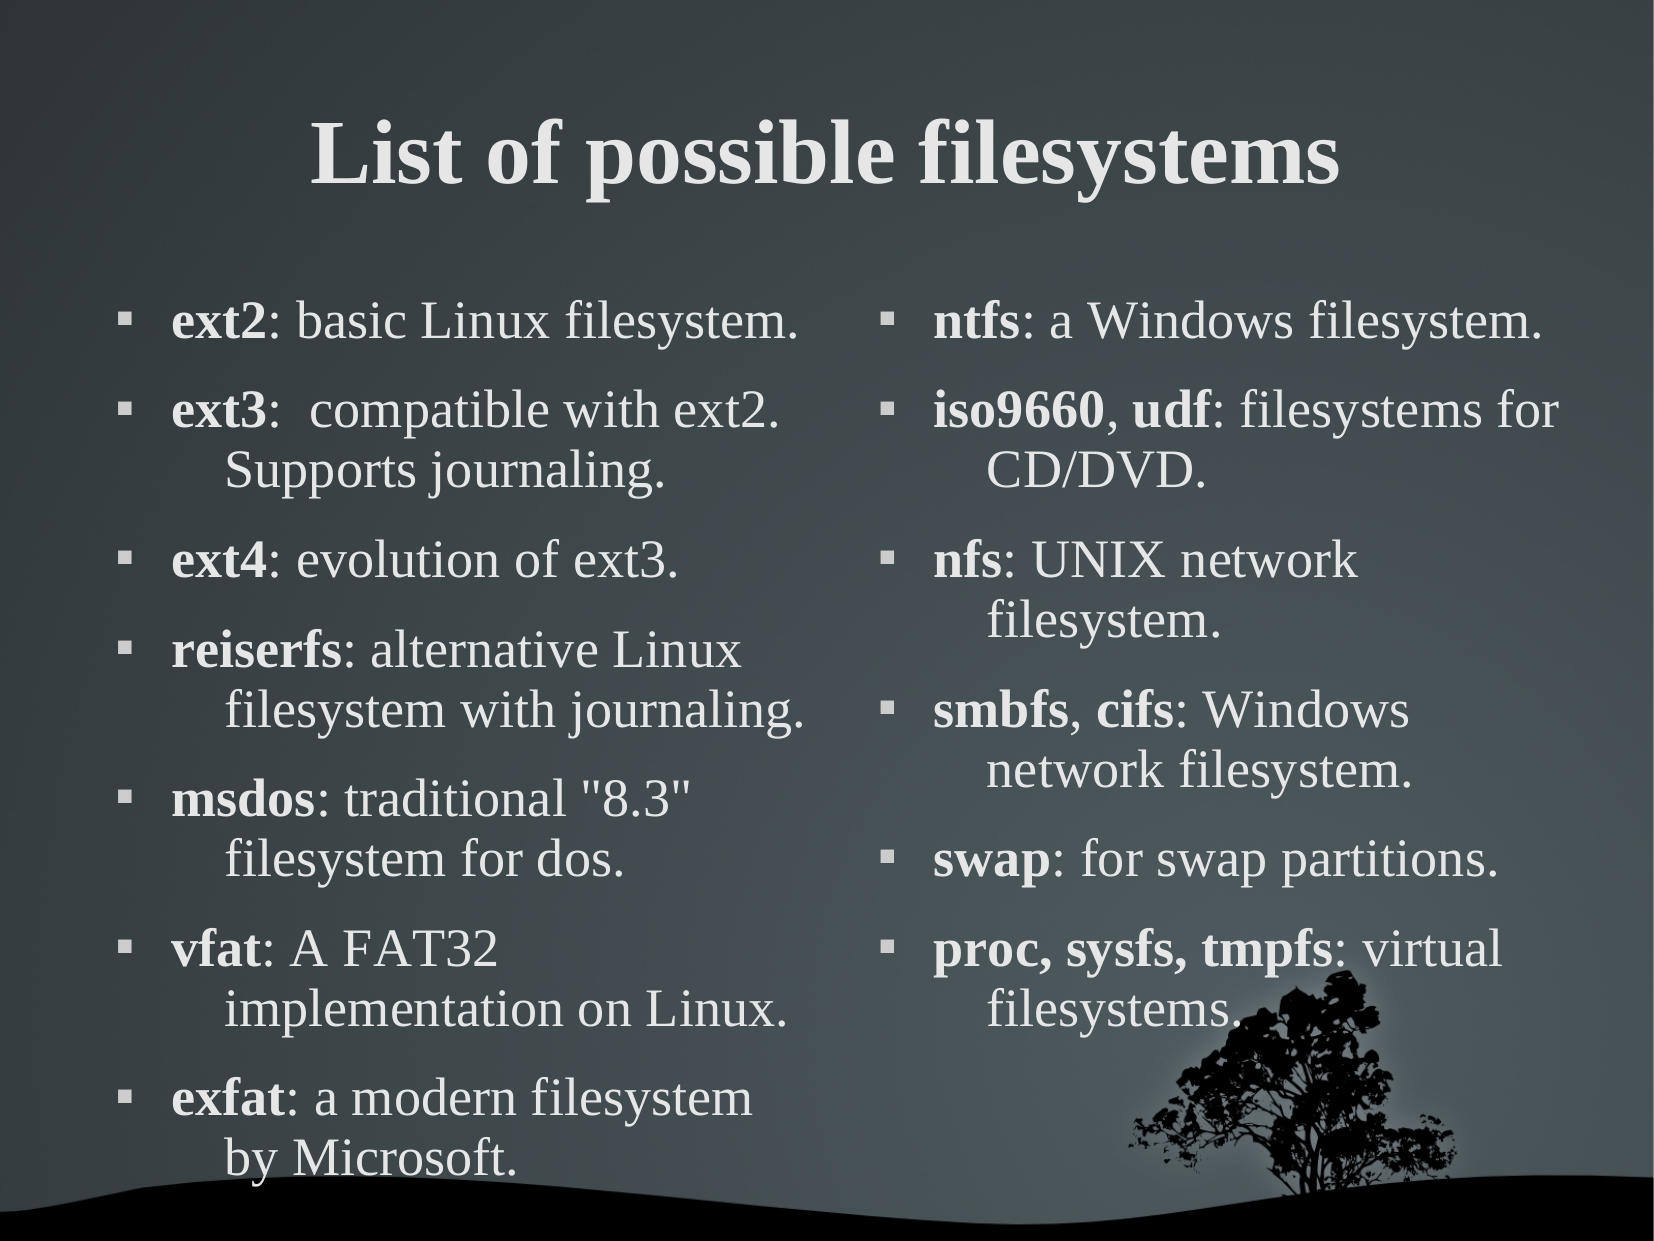

# List of possible filesystems
ext2: basic Linux filesystem.
ext3: compatible with ext2. Supports journaling.
ext4: evolution of ext3.
reiserfs: alternative Linux filesystem with journaling.
msdos: traditional "8.3" filesystem for dos.
vfat: A FAT32 implementation on Linux.
exfat: a modern filesystem by Microsoft.
ntfs: a Windows filesystem.
iso9660, udf: filesystems for CD/DVD.
nfs: UNIX network filesystem.
smbfs, cifs: Windows network filesystem.
swap: for swap partitions.
proc, sysfs, tmpfs: virtual filesystems.